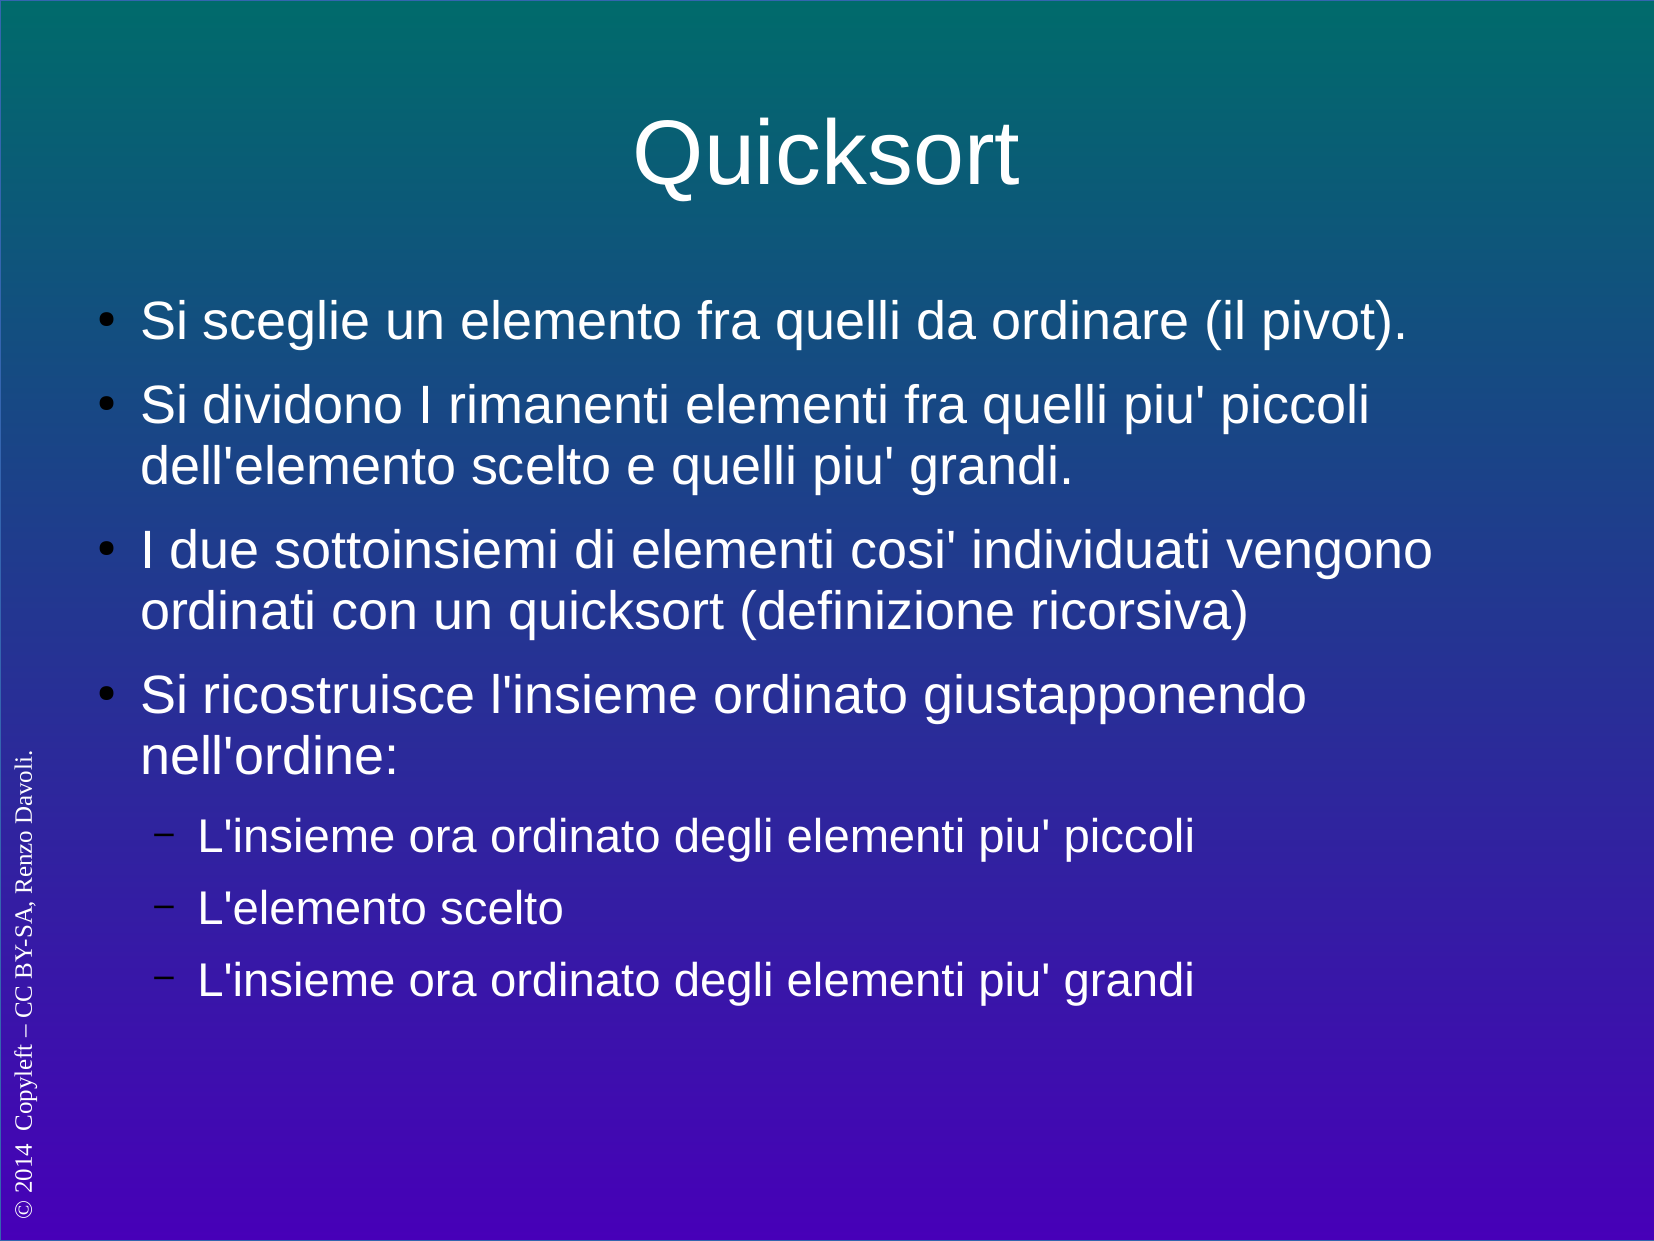

# Quicksort
Si sceglie un elemento fra quelli da ordinare (il pivot).
Si dividono I rimanenti elementi fra quelli piu' piccoli dell'elemento scelto e quelli piu' grandi.
I due sottoinsiemi di elementi cosi' individuati vengono ordinati con un quicksort (definizione ricorsiva)
Si ricostruisce l'insieme ordinato giustapponendo nell'ordine:
L'insieme ora ordinato degli elementi piu' piccoli
L'elemento scelto
L'insieme ora ordinato degli elementi piu' grandi